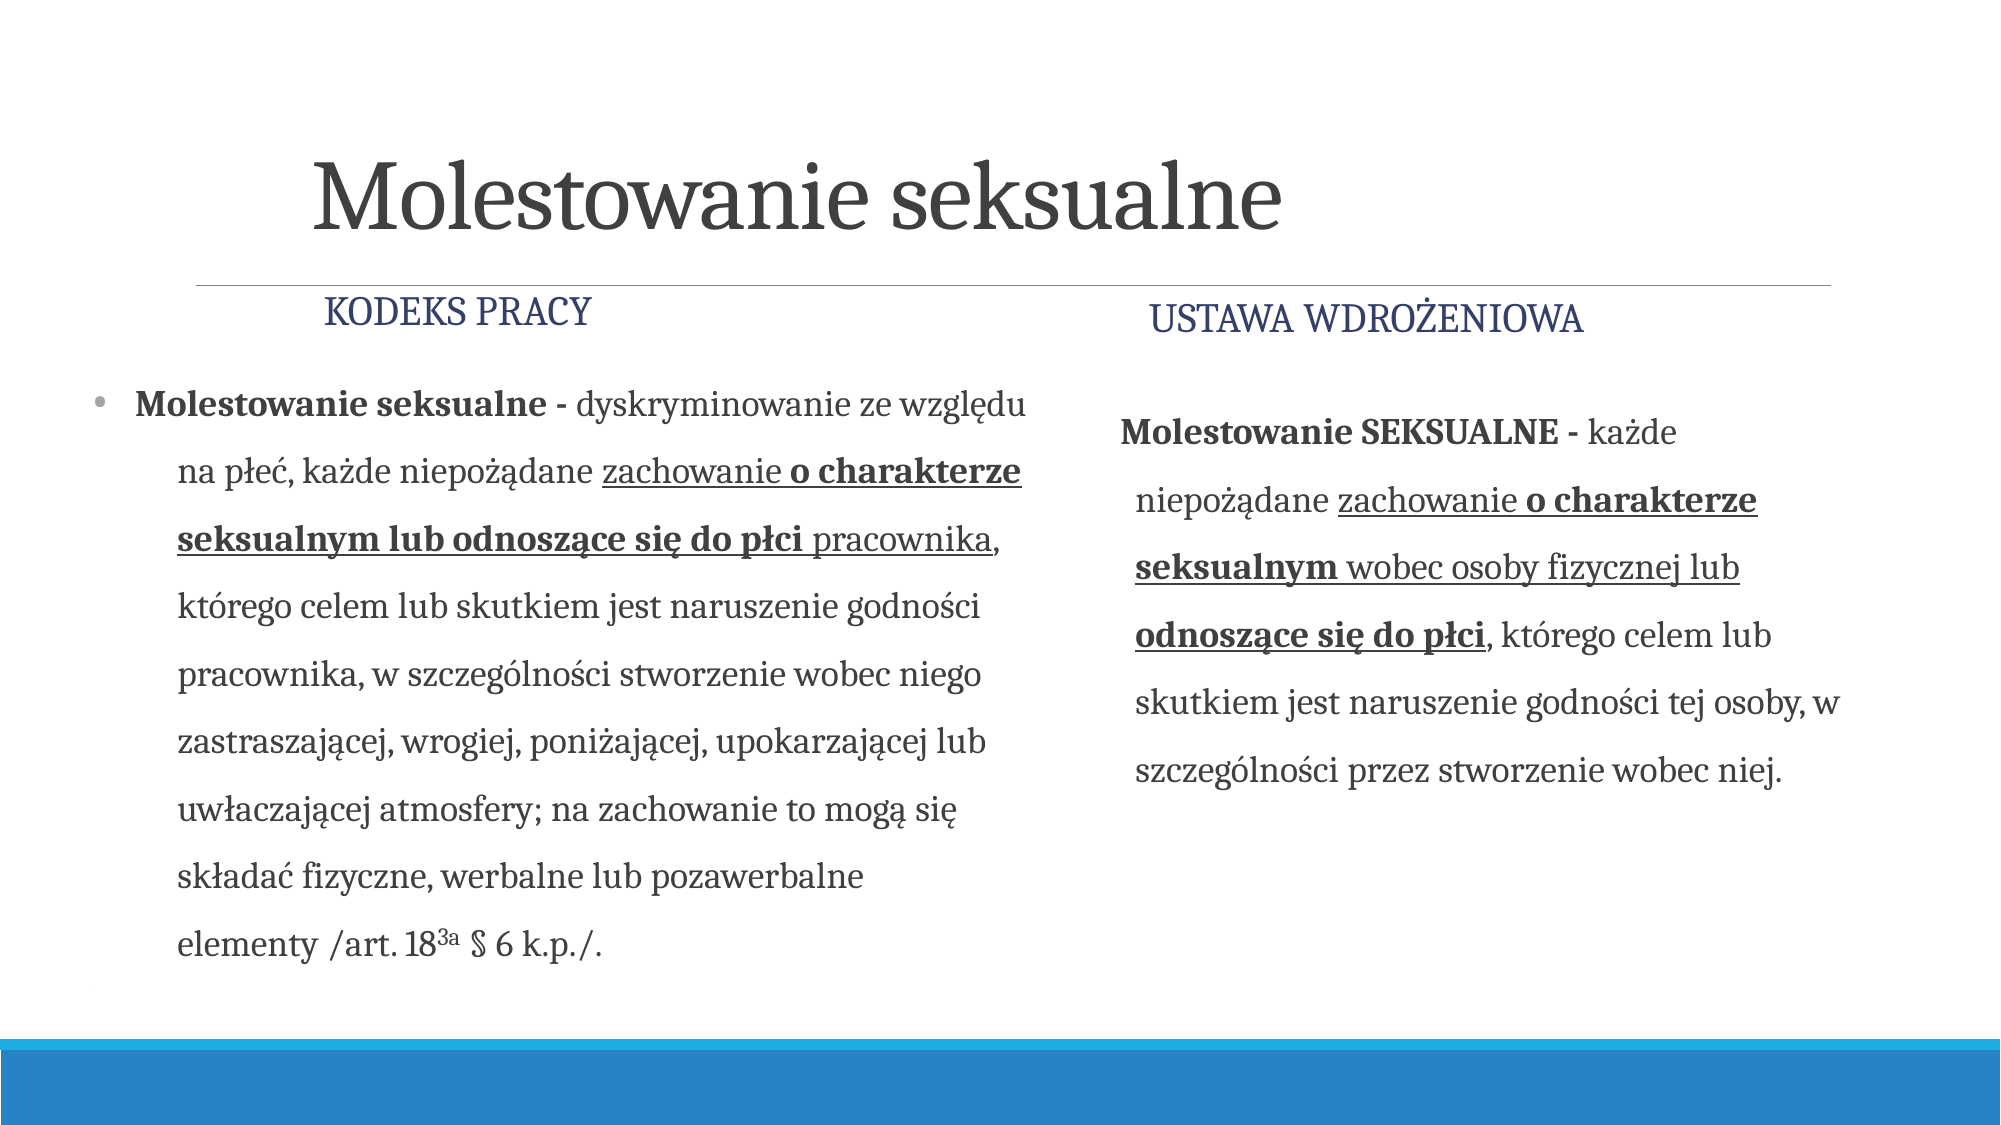

# Molestowanie seksualne
Kodeks pracy
Ustawa wdrożeniowa
Molestowanie seksualne - dyskryminowanie ze względu na płeć, każde niepożądane zachowanie o charakterze seksualnym lub odnoszące się do płci pracownika, którego celem lub skutkiem jest naruszenie godności pracownika, w szczególności stworzenie wobec niego zastraszającej, wrogiej, poniżającej, upokarzającej lub uwłaczającej atmosfery; na zachowanie to mogą się składać fizyczne, werbalne lub pozawerbalne elementy /art. 183a § 6 k.p./.
Molestowanie SEKSUALNE - każde niepożądane zachowanie o charakterze seksualnym wobec osoby fizycznej lub odnoszące się do płci, którego celem lub skutkiem jest naruszenie godności tej osoby, w szczególności przez stworzenie wobec niej.